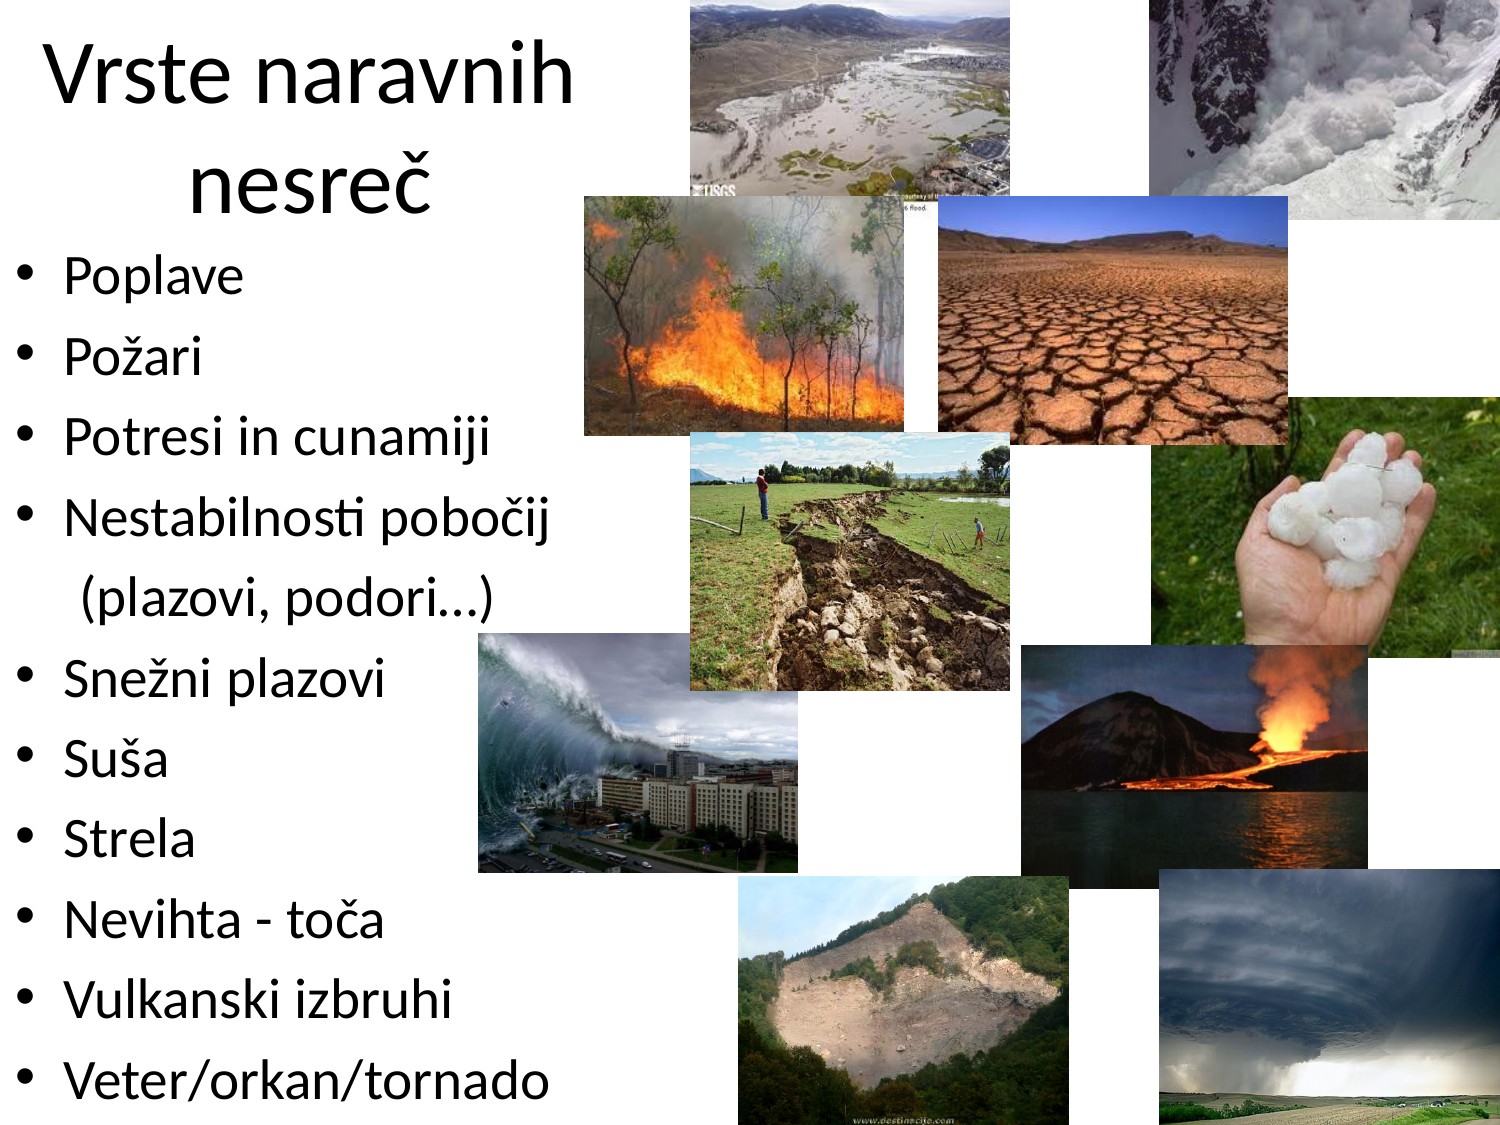

# Vrste naravnih nesreč
Poplave
Požari
Potresi in cunamiji
Nestabilnosti pobočij
	(plazovi, podori…)
Snežni plazovi
Suša
Strela
Nevihta - toča
Vulkanski izbruhi
Veter/orkan/tornado